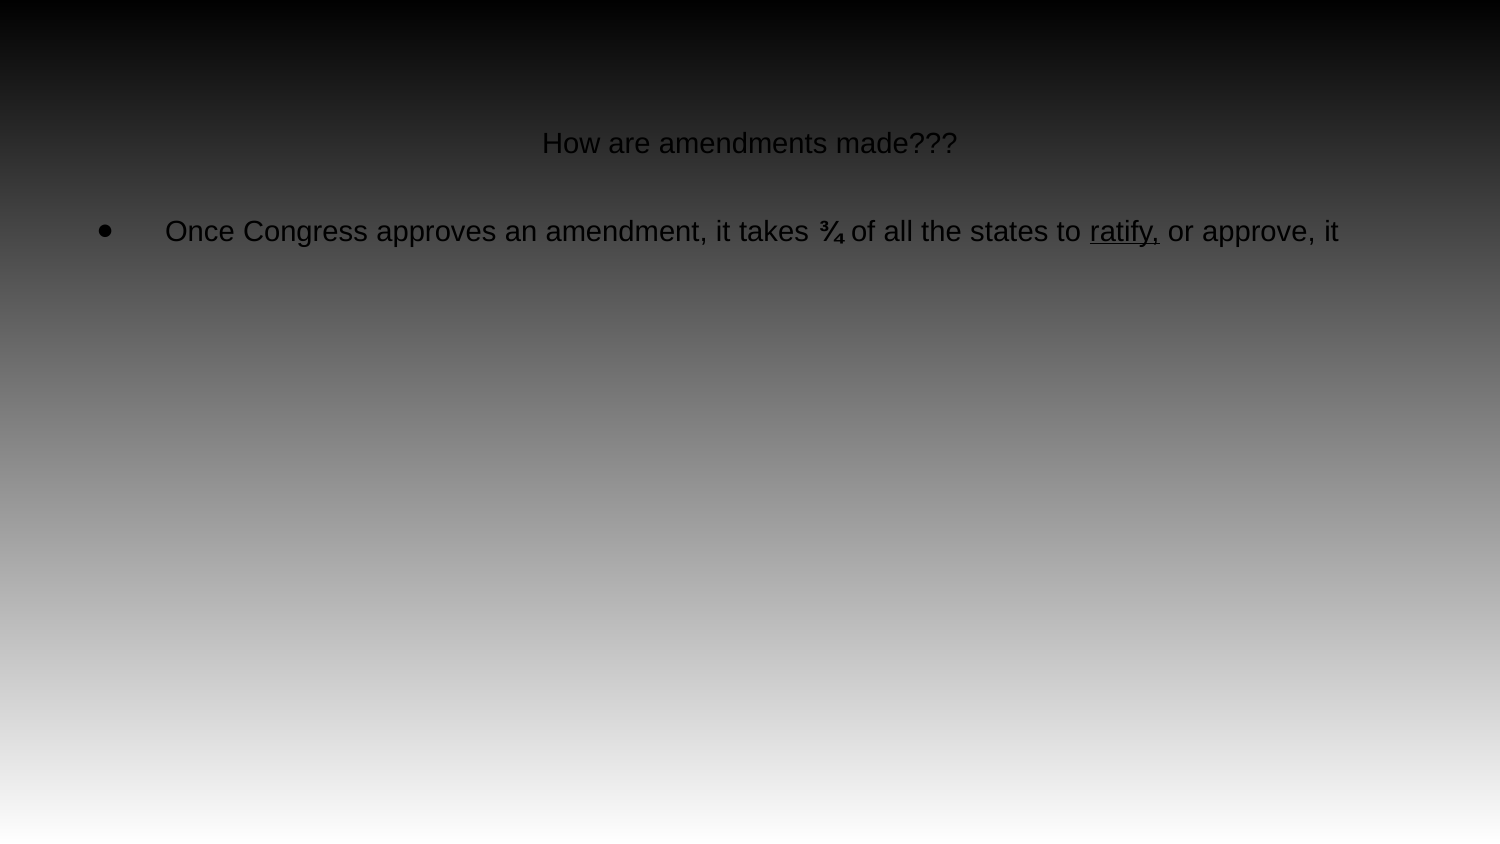

# How are amendments made???
Once Congress approves an amendment, it takes ¾ of all the states to ratify, or approve, it